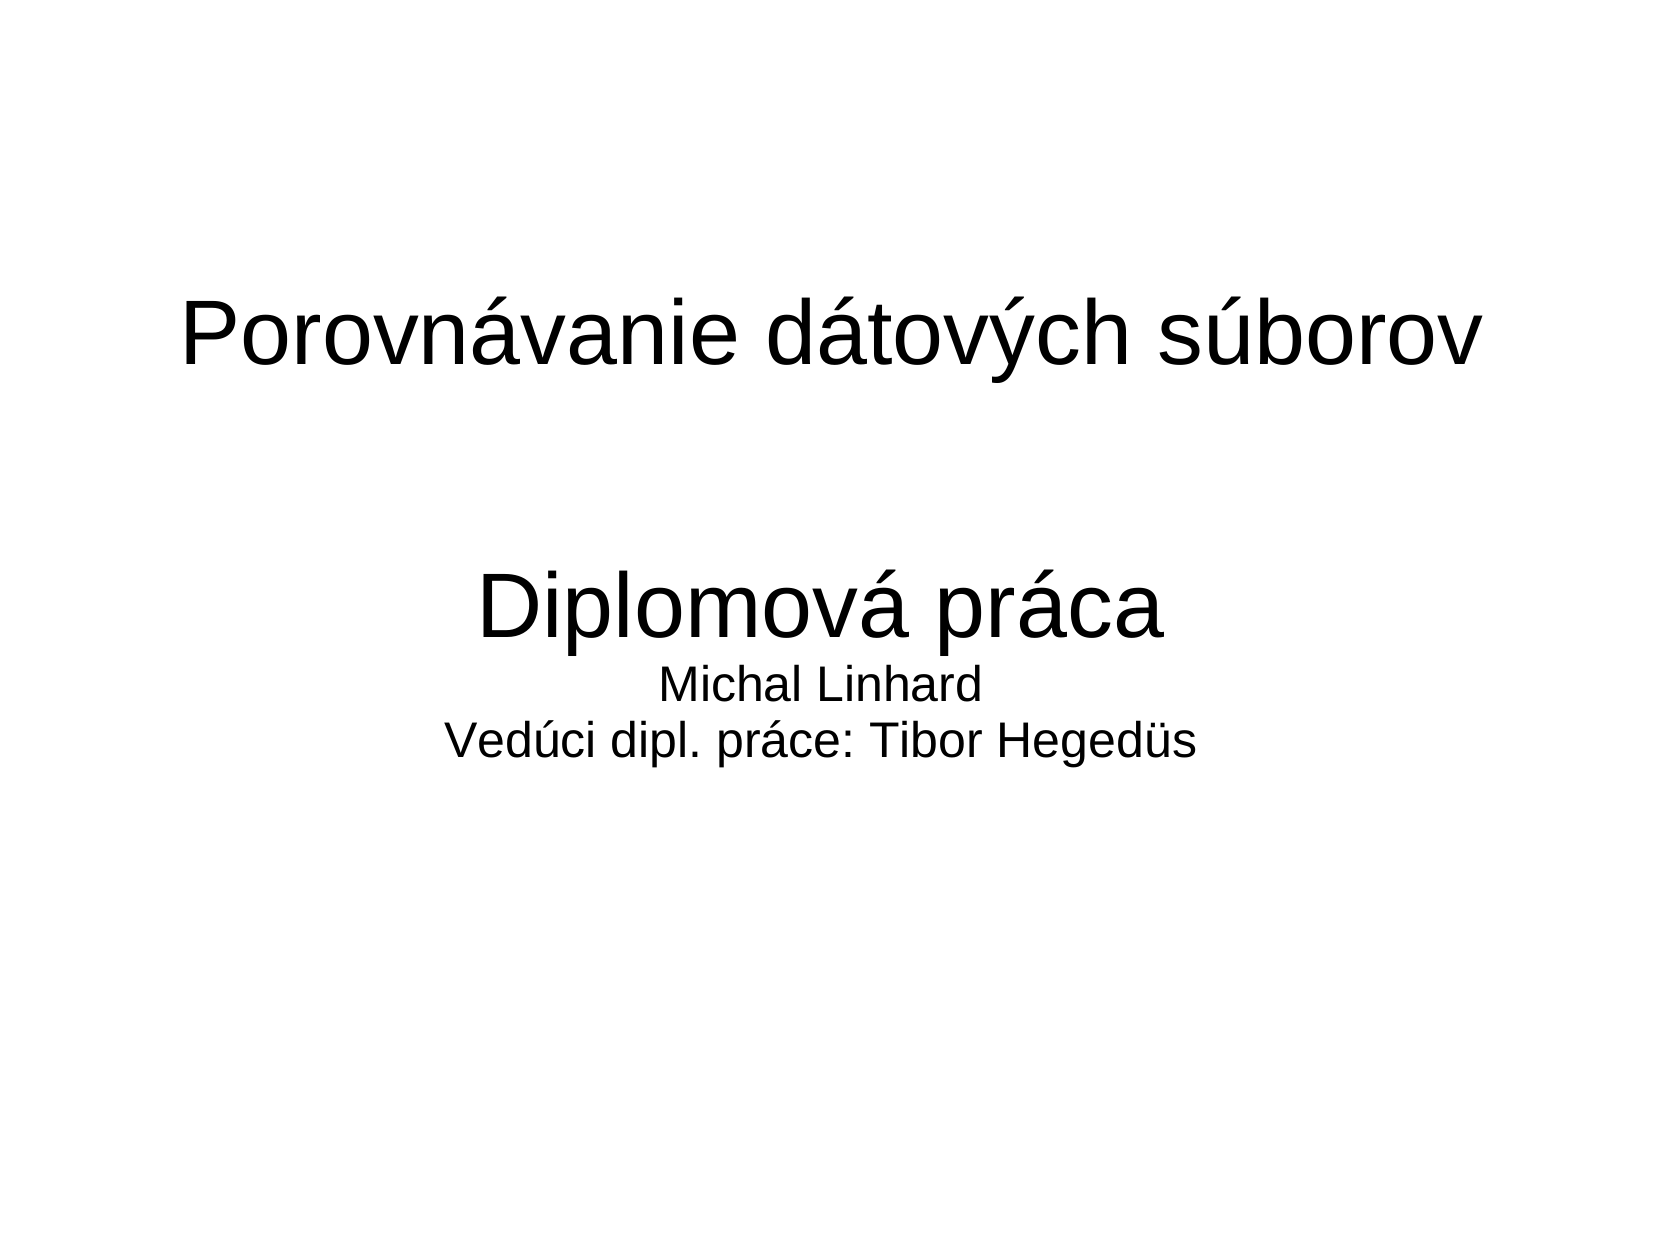

# Porovnávanie dátových súborov
Diplomová práca
Michal Linhard
Vedúci dipl. práce: Tibor Hegedüs